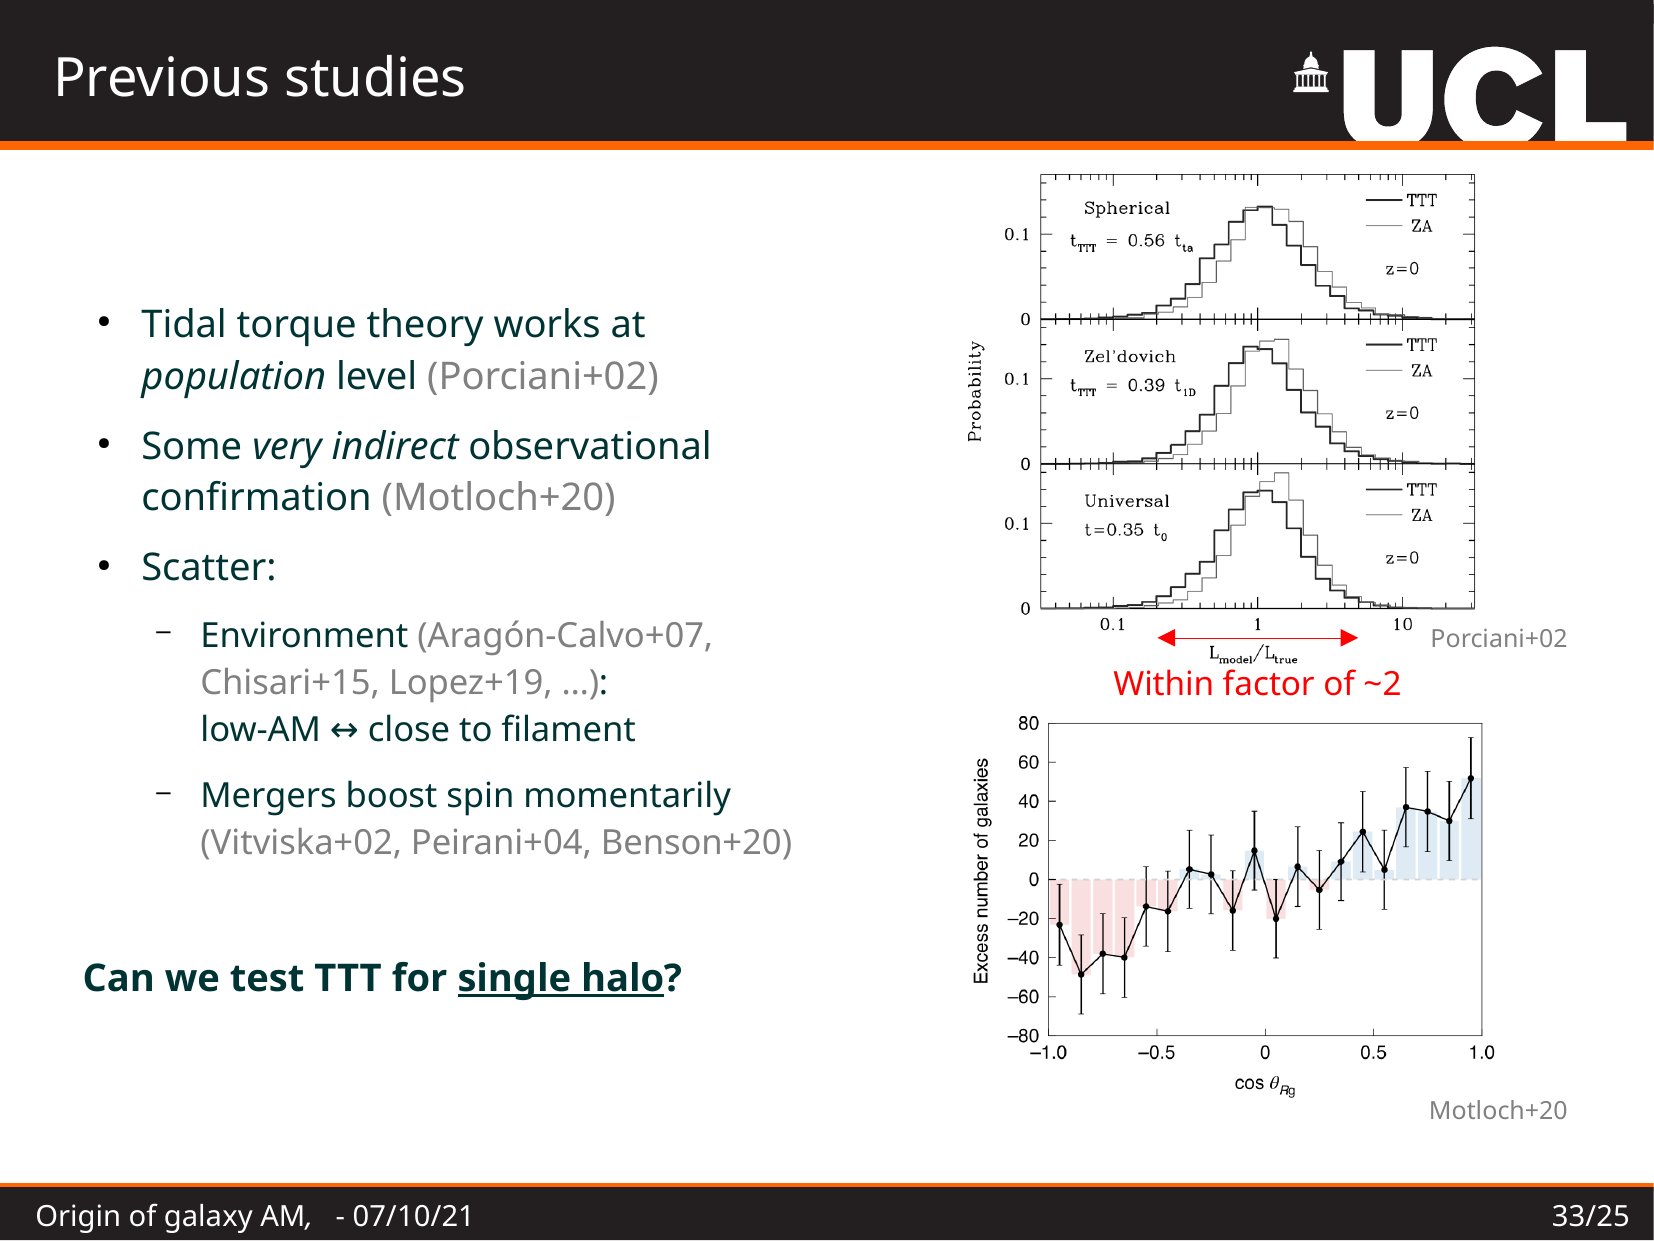

# Previous studies
Tidal torque theory works at population level (Porciani+02)
Some very indirect observational confirmation (Motloch+20)
Scatter:
Environment (Aragón-Calvo+07, Chisari+15, Lopez+19, …):
low-AM ↔ close to filament
Mergers boost spin momentarily (Vitviska+02, Peirani+04, Benson+20)
Can we test TTT for single halo?
Porciani+02
Within factor of ~2
Motloch+20
03 September 2021
33